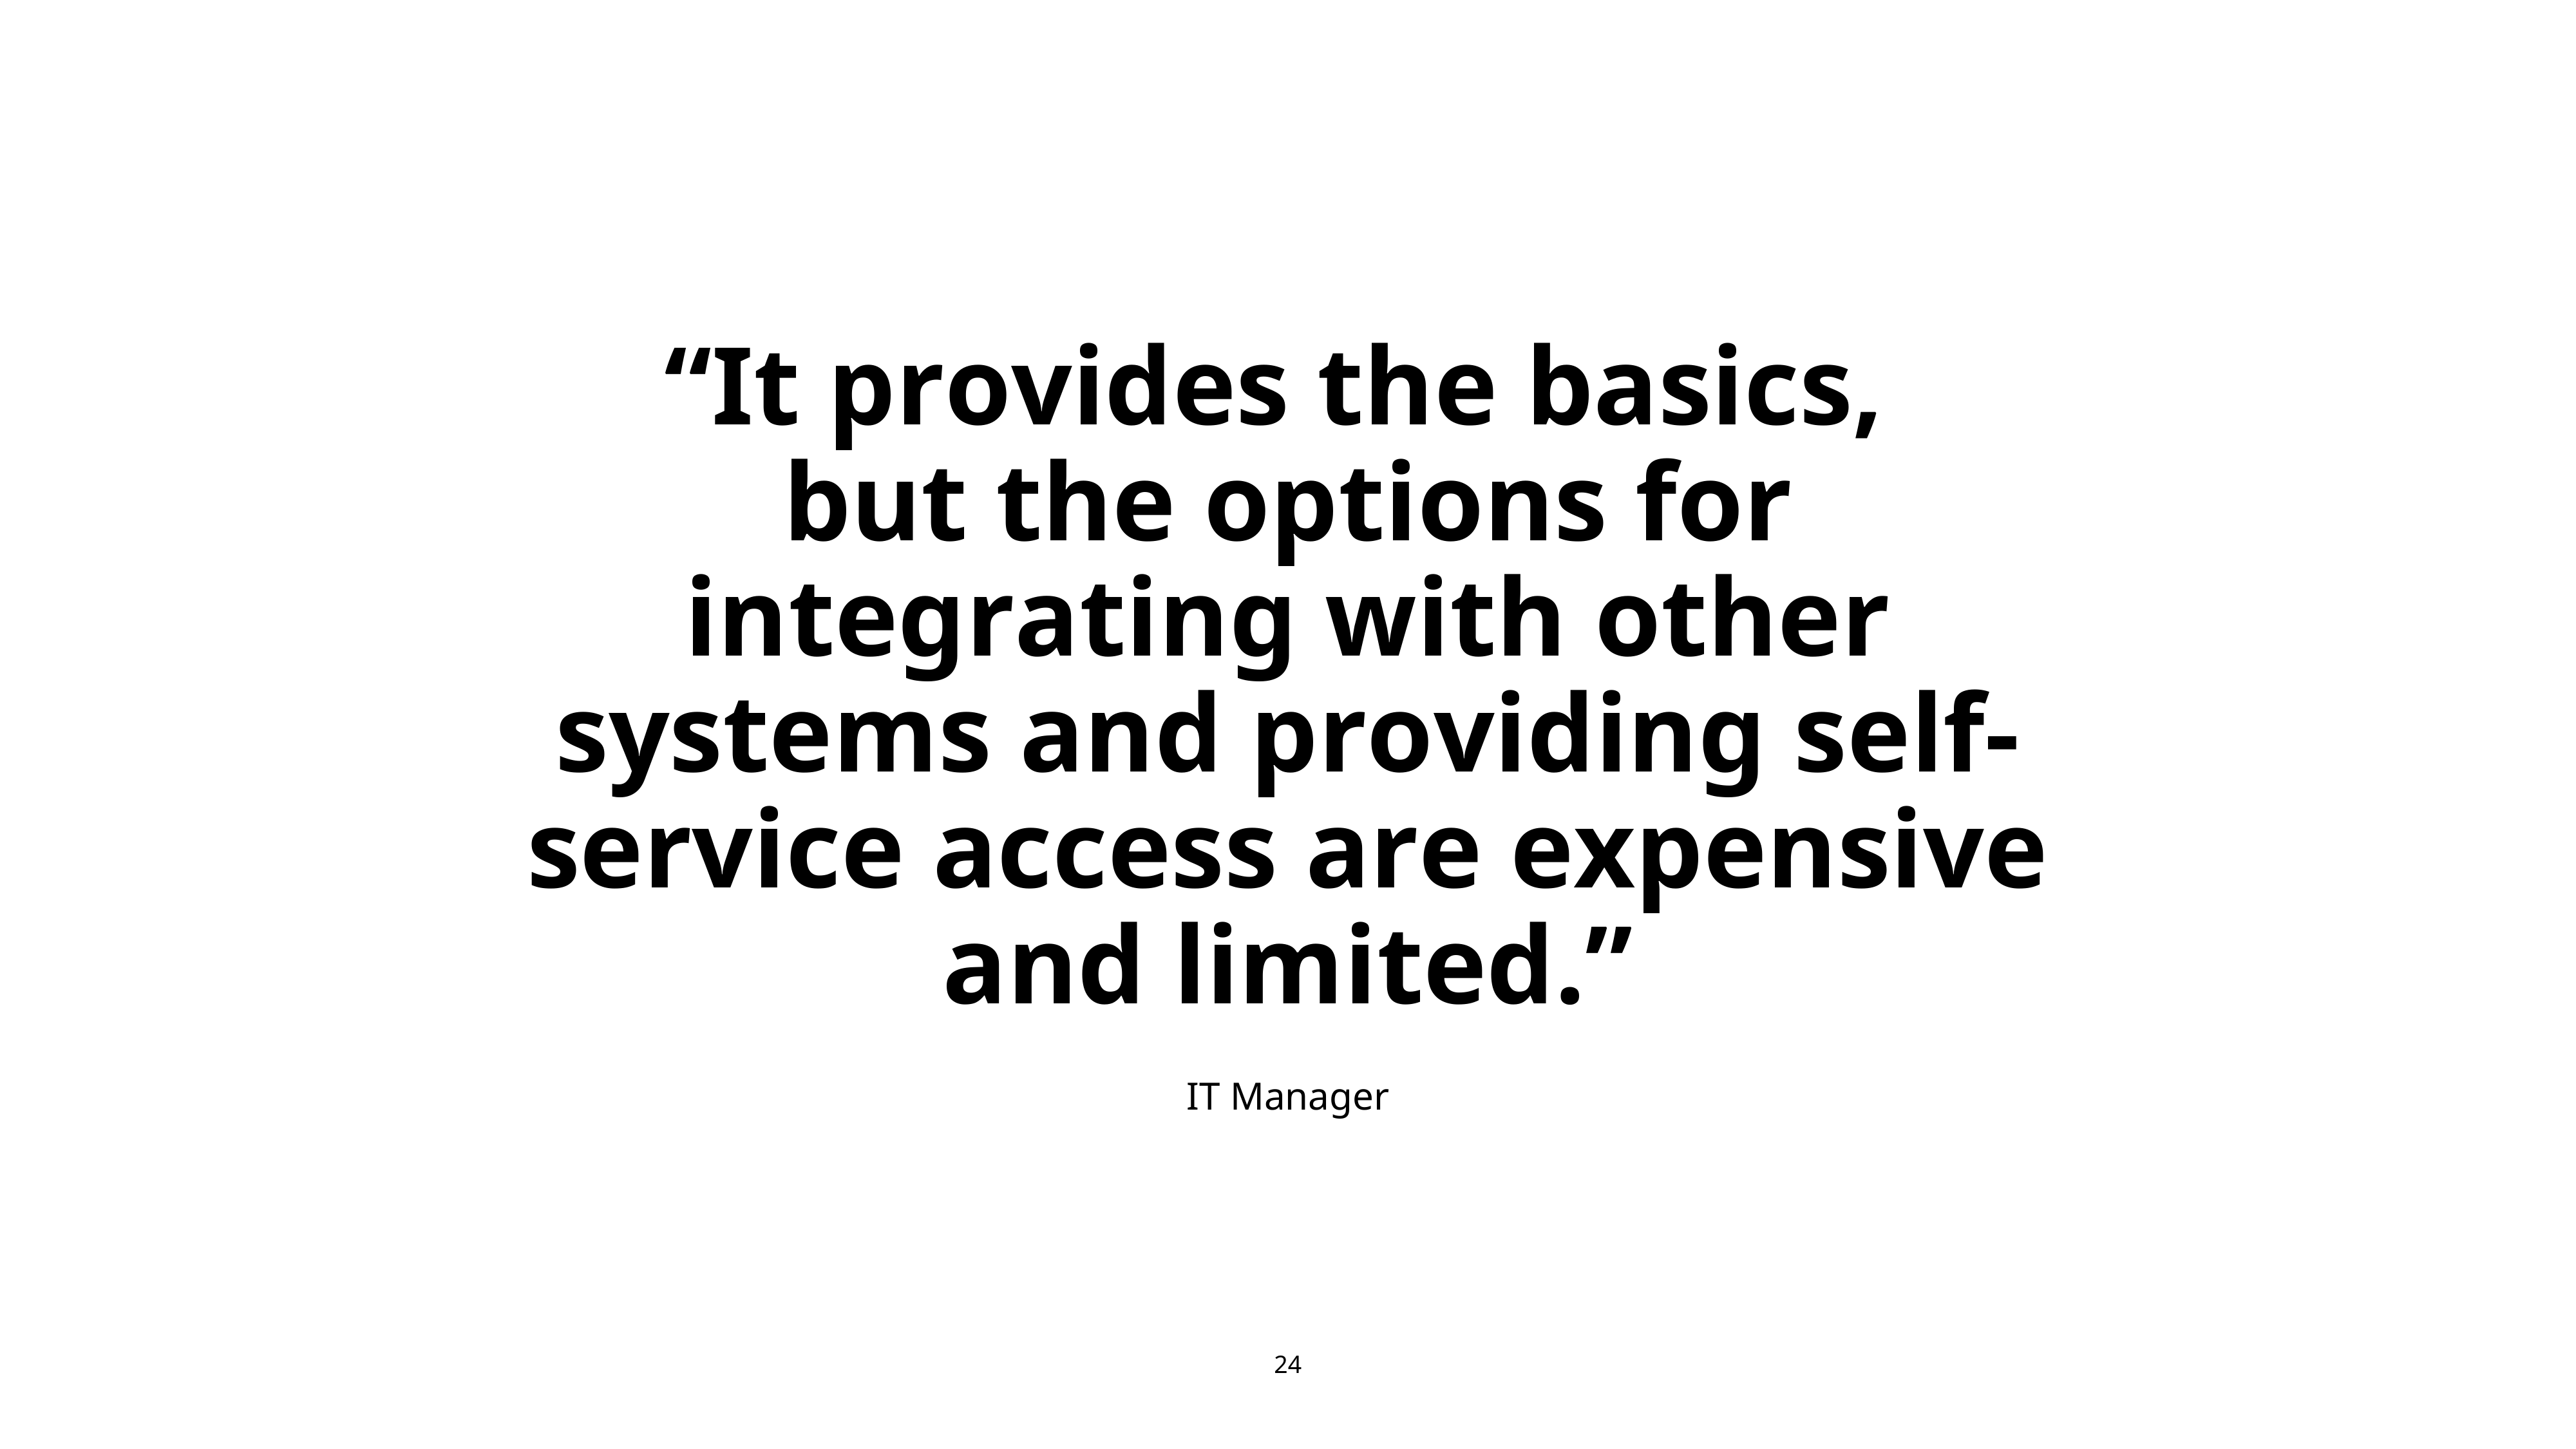

“It provides the basics,
but the options for integrating with other systems and providing self-service access are expensive and limited.”
IT Manager